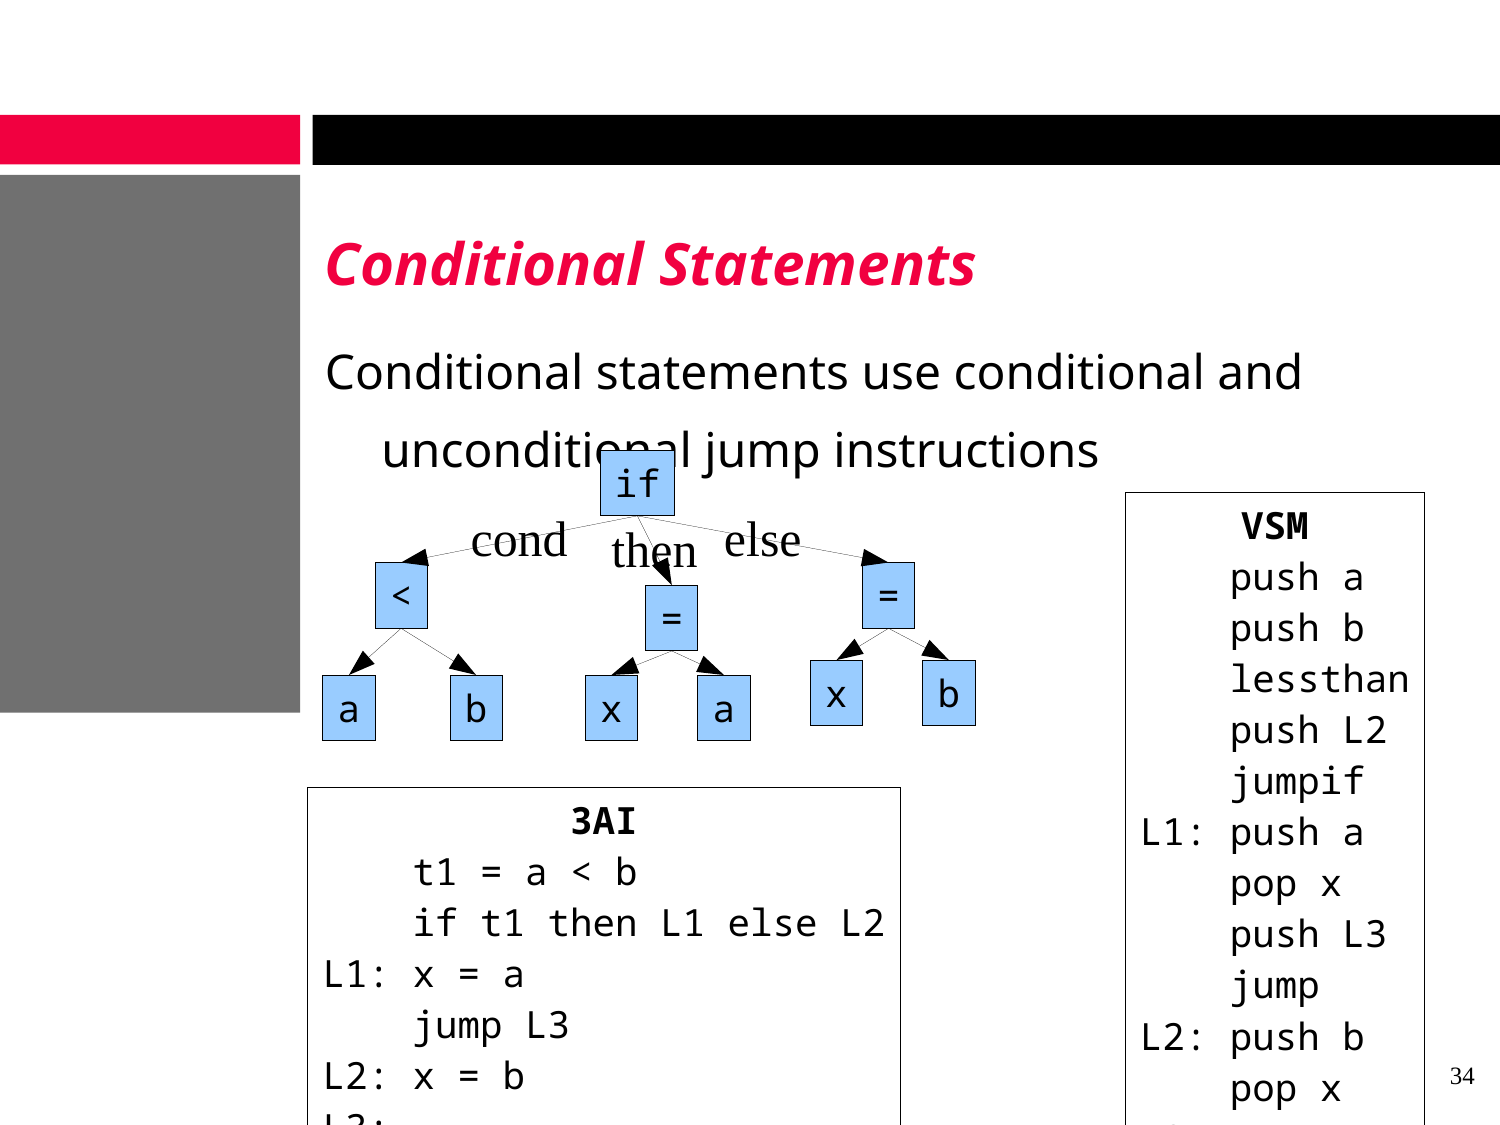

# Conditional Statements
Conditional statements use conditional and unconditional jump instructions
if
VSM
 push a
 push b
 lessthan
 push L2
 jumpif
L1: push a
 pop x
 push L3
 jump
L2: push b
 pop x
L3:
<
=
=
b
x
a
b
x
a
3AI
 t1 = a < b
 if t1 then L1 else L2
L1: x = a
 jump L3
L2: x = b
L3:
34